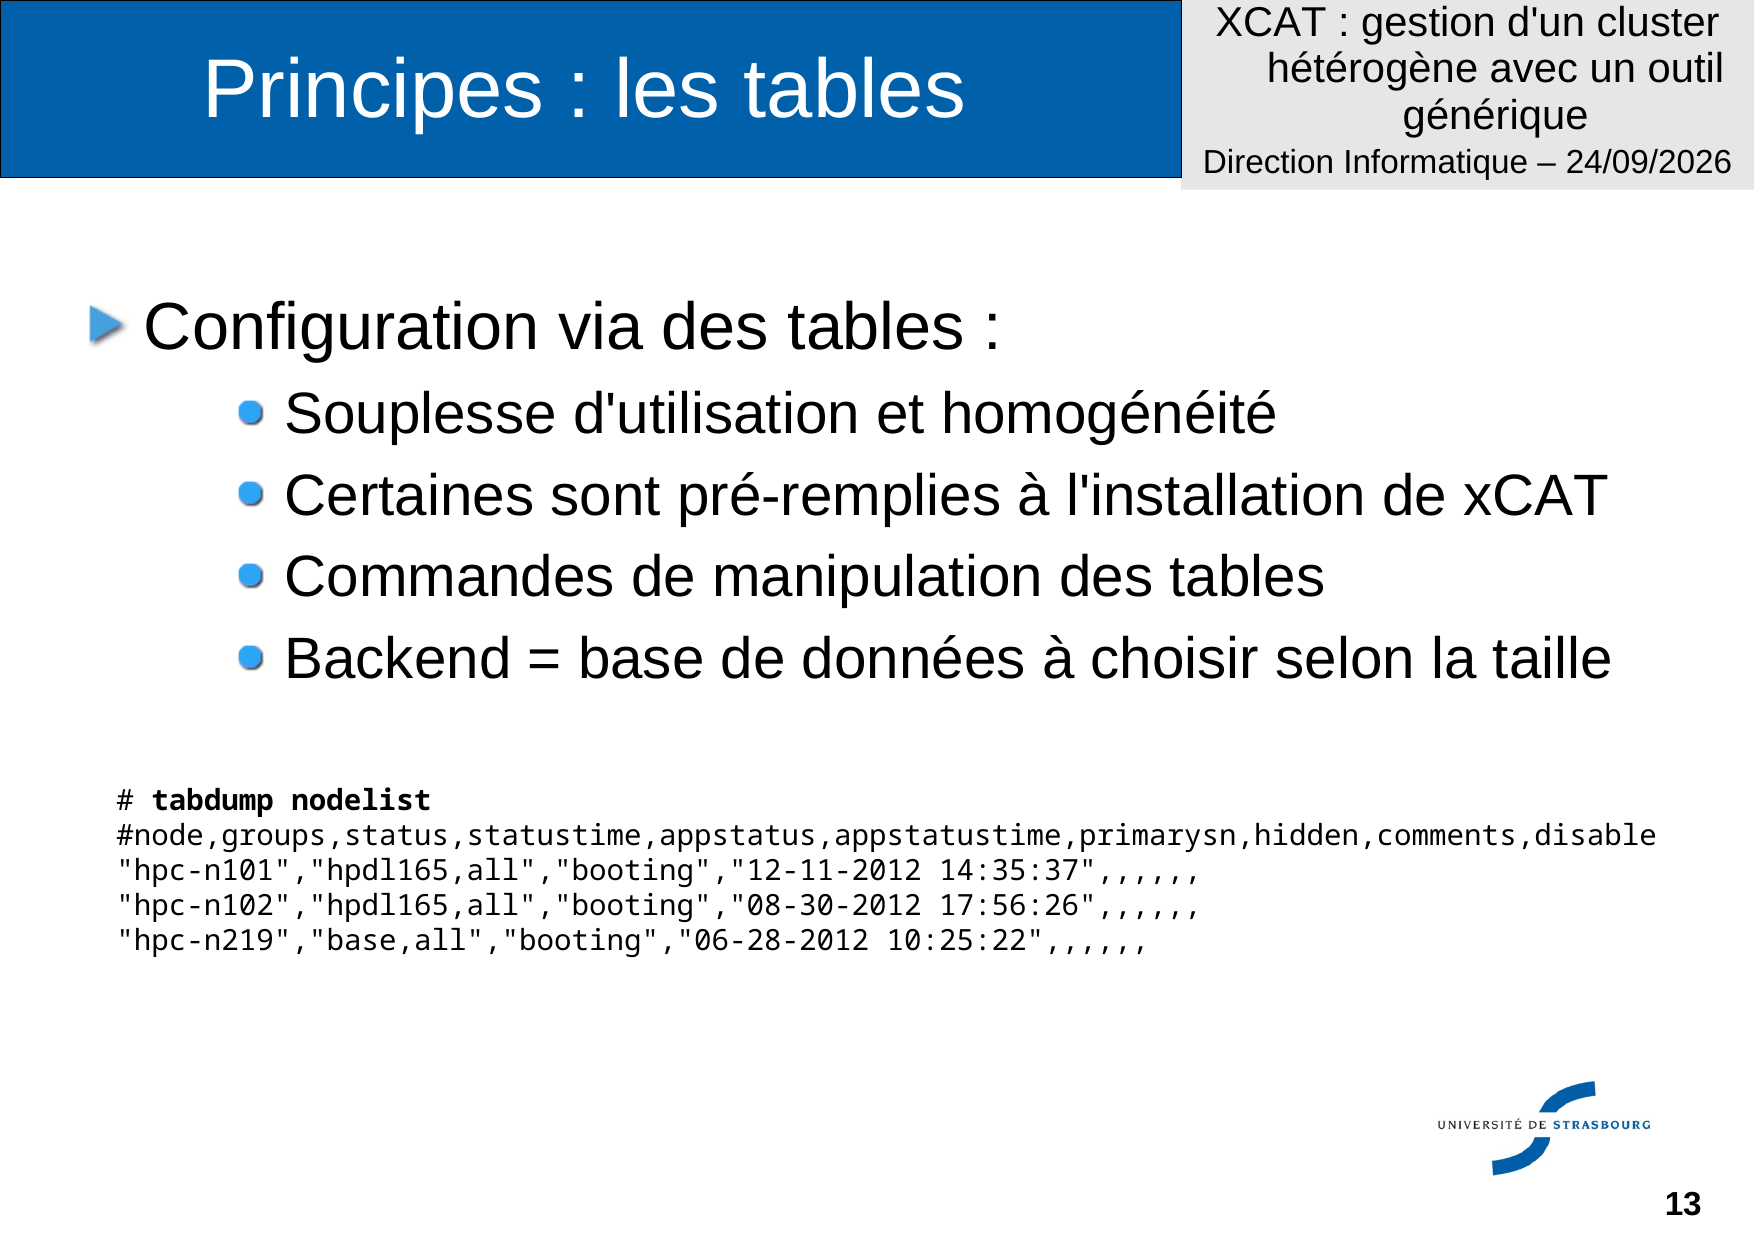

# Principes : les tables
Configuration via des tables :
Souplesse d'utilisation et homogénéité
Certaines sont pré-remplies à l'installation de xCAT
Commandes de manipulation des tables
Backend = base de données à choisir selon la taille
# tabdump nodelist
#node,groups,status,statustime,appstatus,appstatustime,primarysn,hidden,comments,disable
"hpc-n101","hpdl165,all","booting","12-11-2012 14:35:37",,,,,,
"hpc-n102","hpdl165,all","booting","08-30-2012 17:56:26",,,,,,
"hpc-n219","base,all","booting","06-28-2012 10:25:22",,,,,,
13